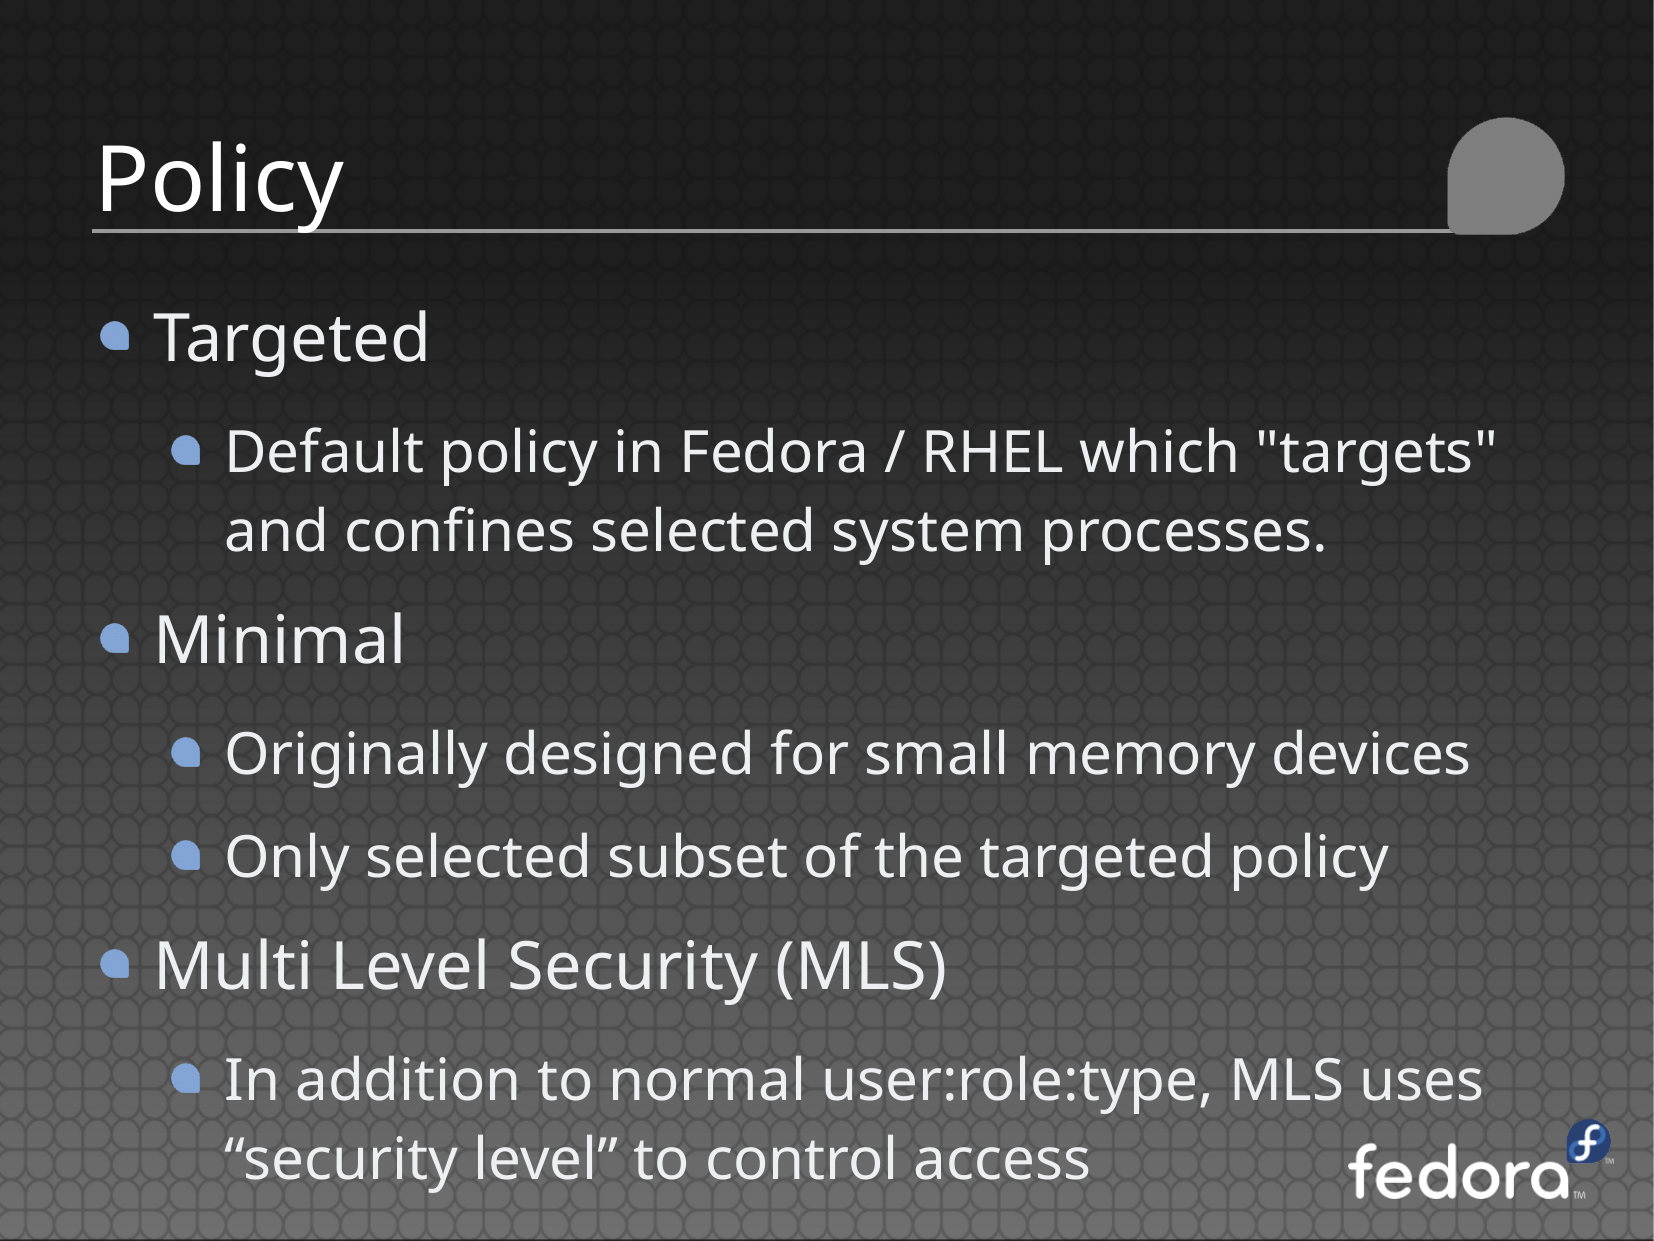

Policy
# Targeted
Default policy in Fedora / RHEL which "targets" and confines selected system processes.
Minimal
Originally designed for small memory devices
Only selected subset of the targeted policy
Multi Level Security (MLS)
In addition to normal user:role:type, MLS uses “security level” to control access